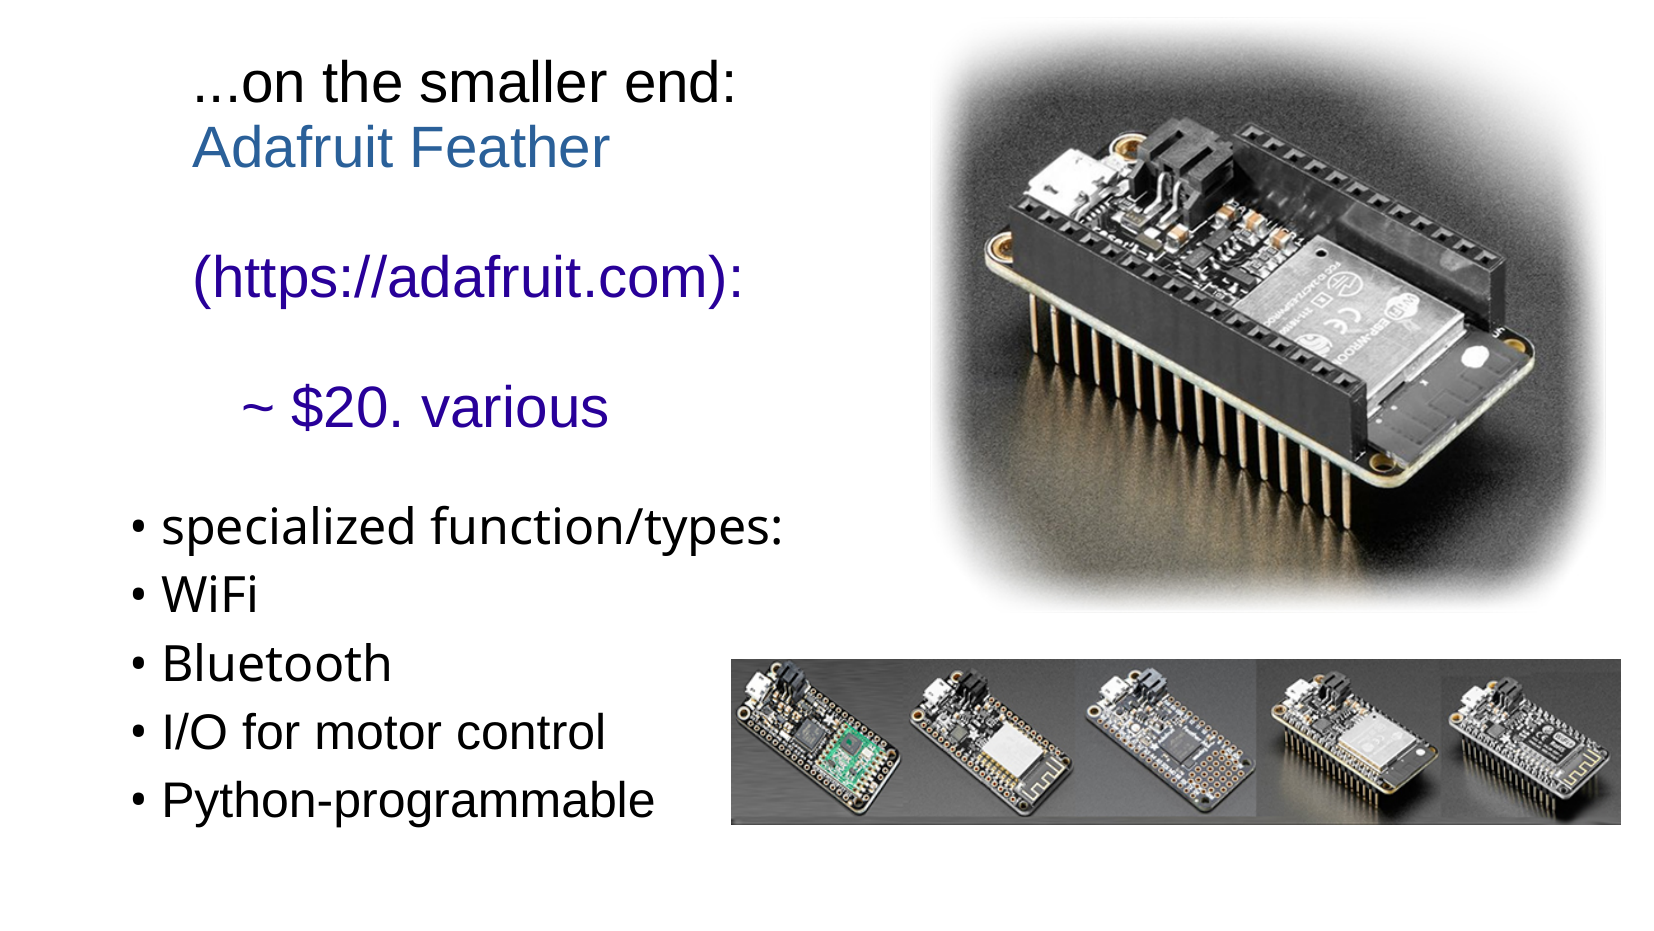

# ...on the smaller end: Adafruit Feather (https://adafruit.com): ~ $20. various
• specialized function/types:
• WiFi
• Bluetooth
• I/O for motor control
• Python-programmable